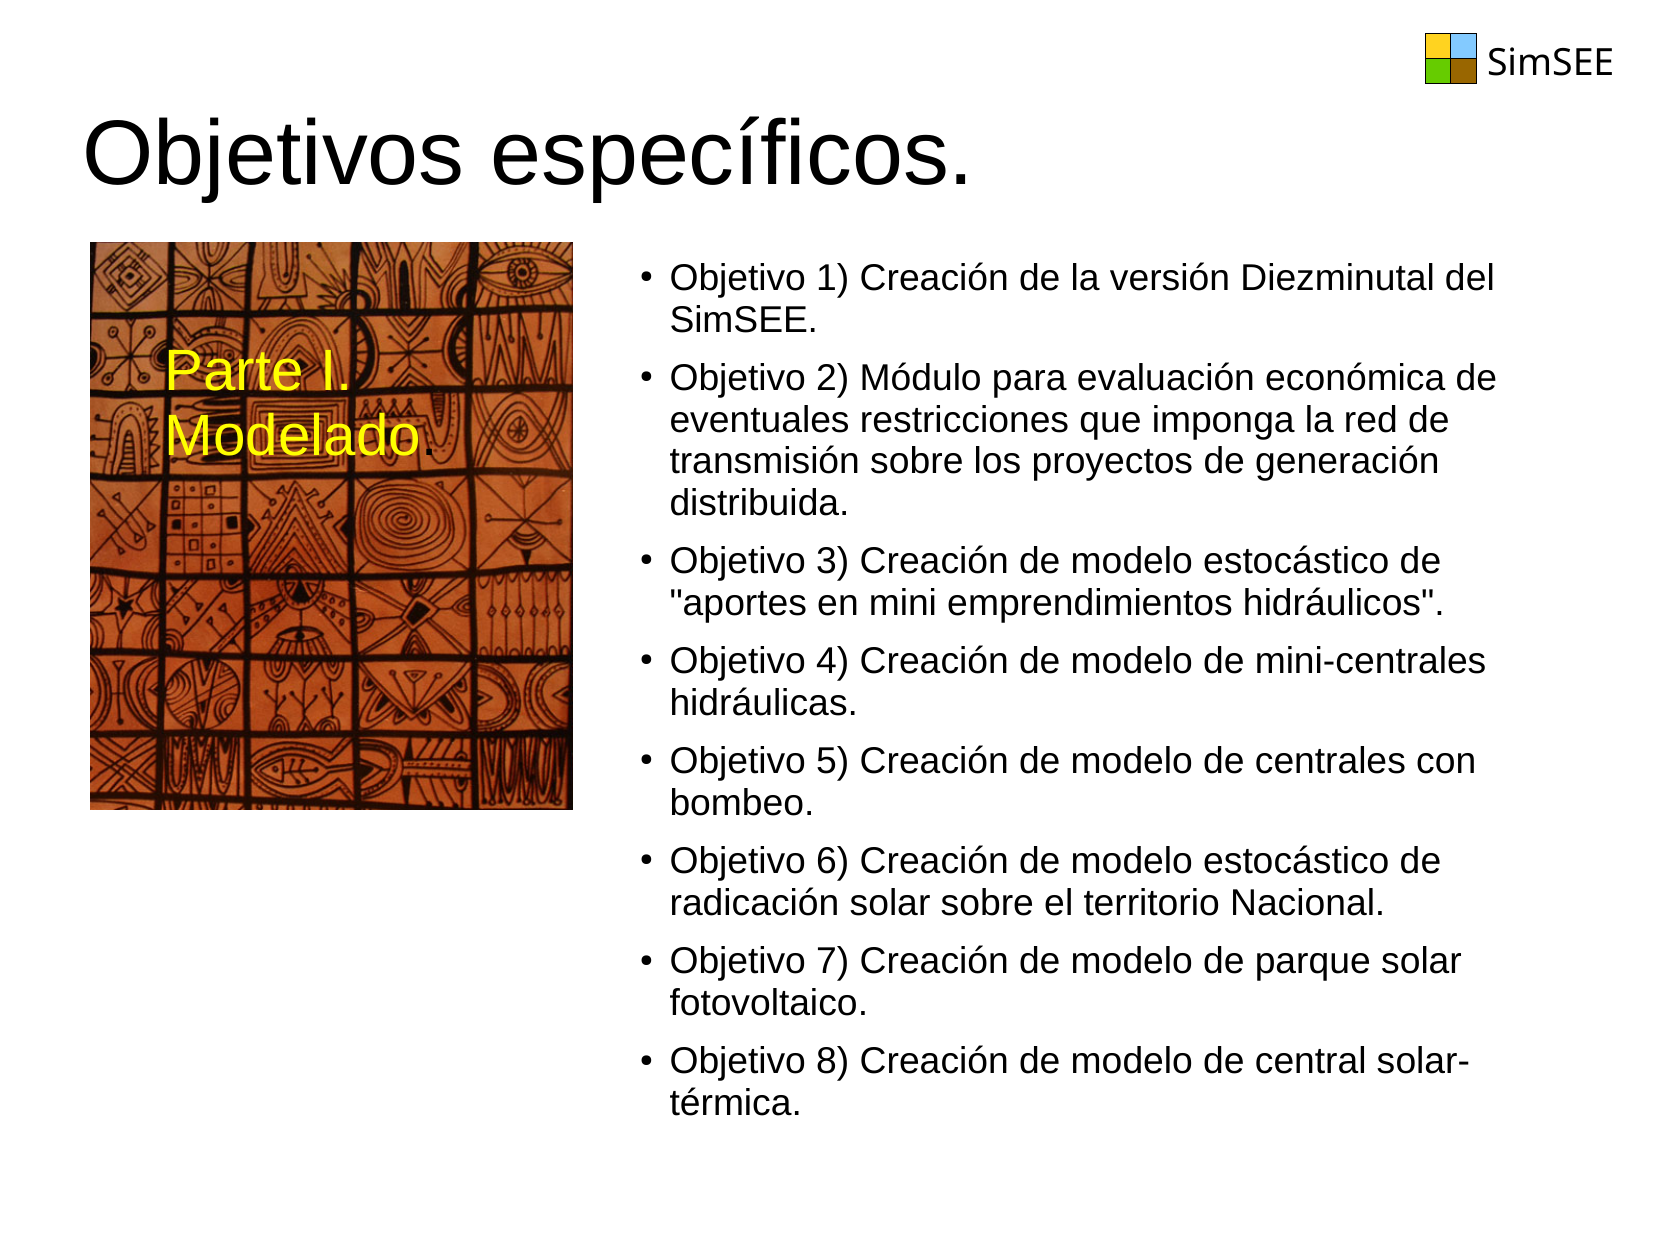

# Objetivos específicos.
Objetivo 1) Creación de la versión Diezminutal del SimSEE.
Objetivo 2) Módulo para evaluación económica de eventuales restricciones que imponga la red de transmisión sobre los proyectos de generación distribuida.
Objetivo 3) Creación de modelo estocástico de "aportes en mini emprendimientos hidráulicos".
Objetivo 4) Creación de modelo de mini-centrales hidráulicas.
Objetivo 5) Creación de modelo de centrales con bombeo.
Objetivo 6) Creación de modelo estocástico de radicación solar sobre el territorio Nacional.
Objetivo 7) Creación de modelo de parque solar fotovoltaico.
Objetivo 8) Creación de modelo de central solar-térmica.
Parte I. Modelado.